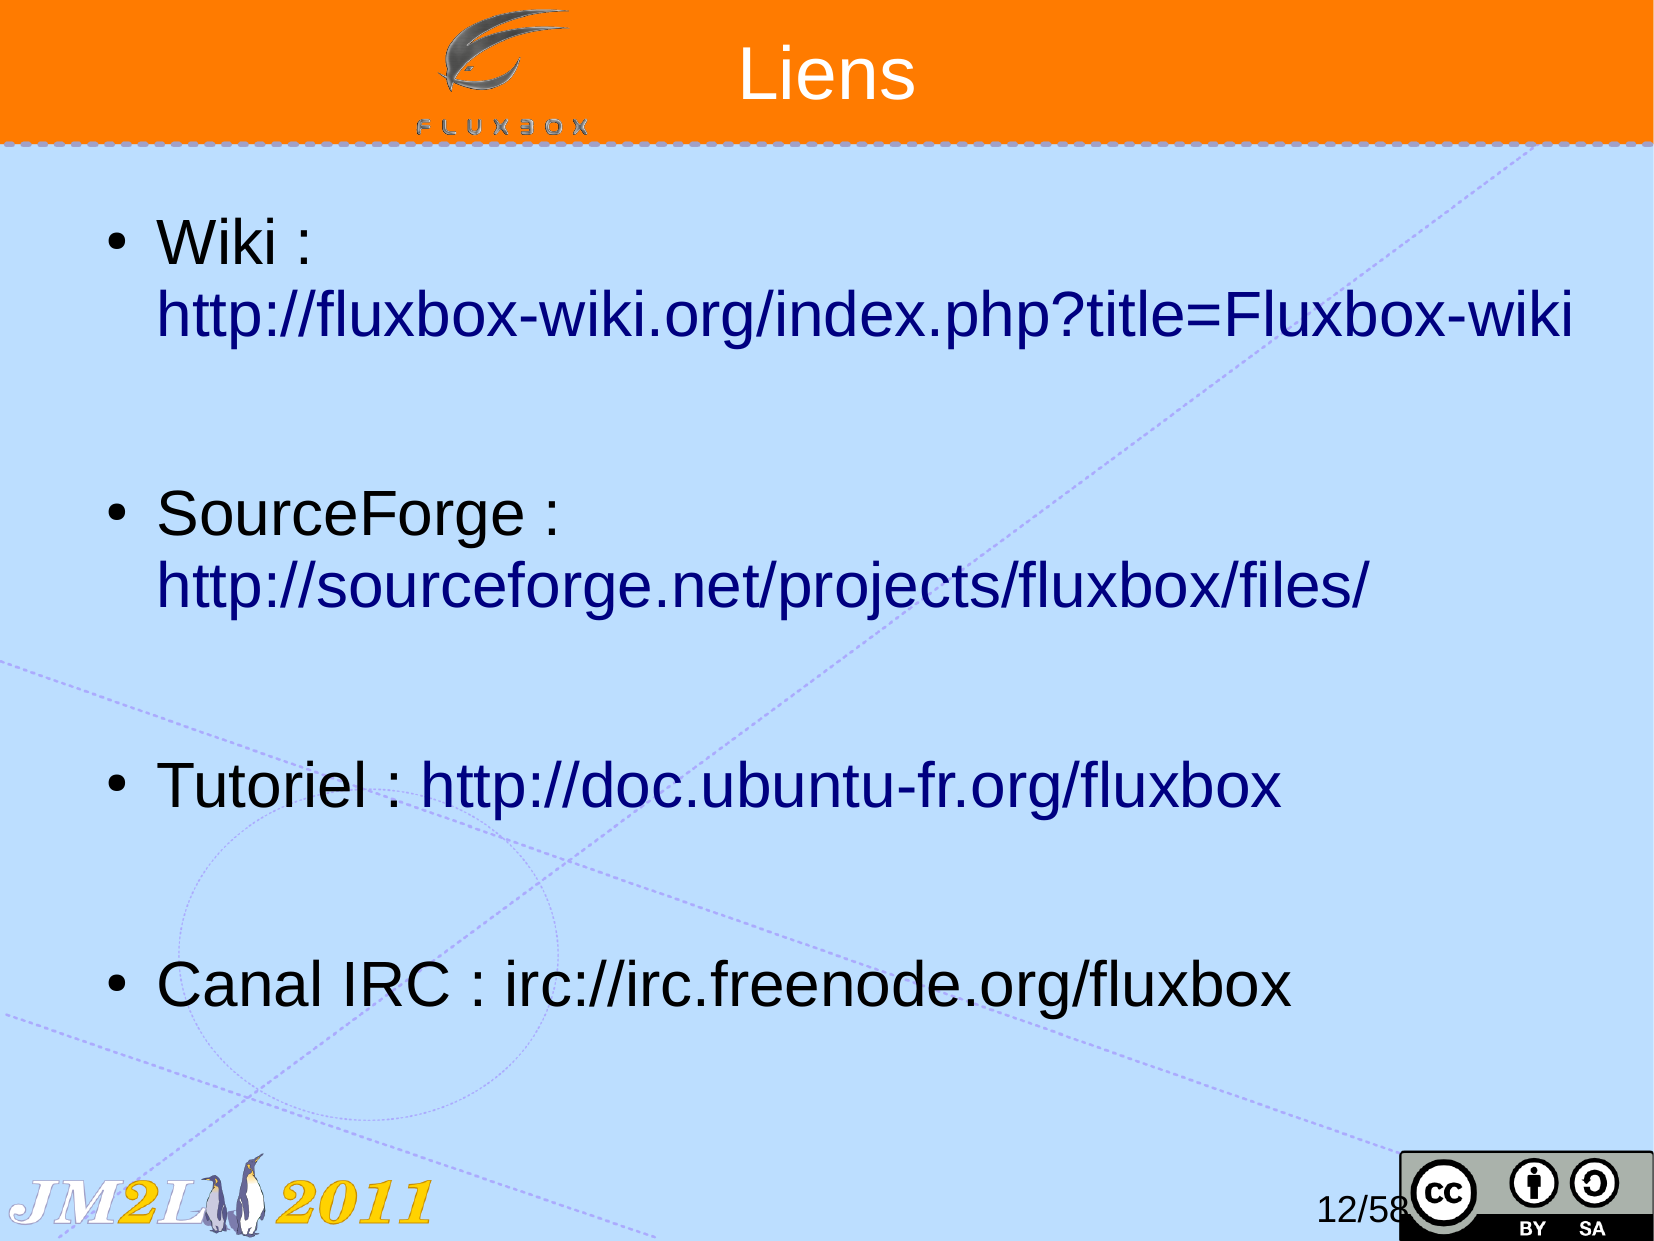

# Liens
Wiki : http://fluxbox-wiki.org/index.php?title=Fluxbox-wiki
SourceForge : http://sourceforge.net/projects/fluxbox/files/
Tutoriel : http://doc.ubuntu-fr.org/fluxbox
Canal IRC : irc://irc.freenode.org/fluxbox